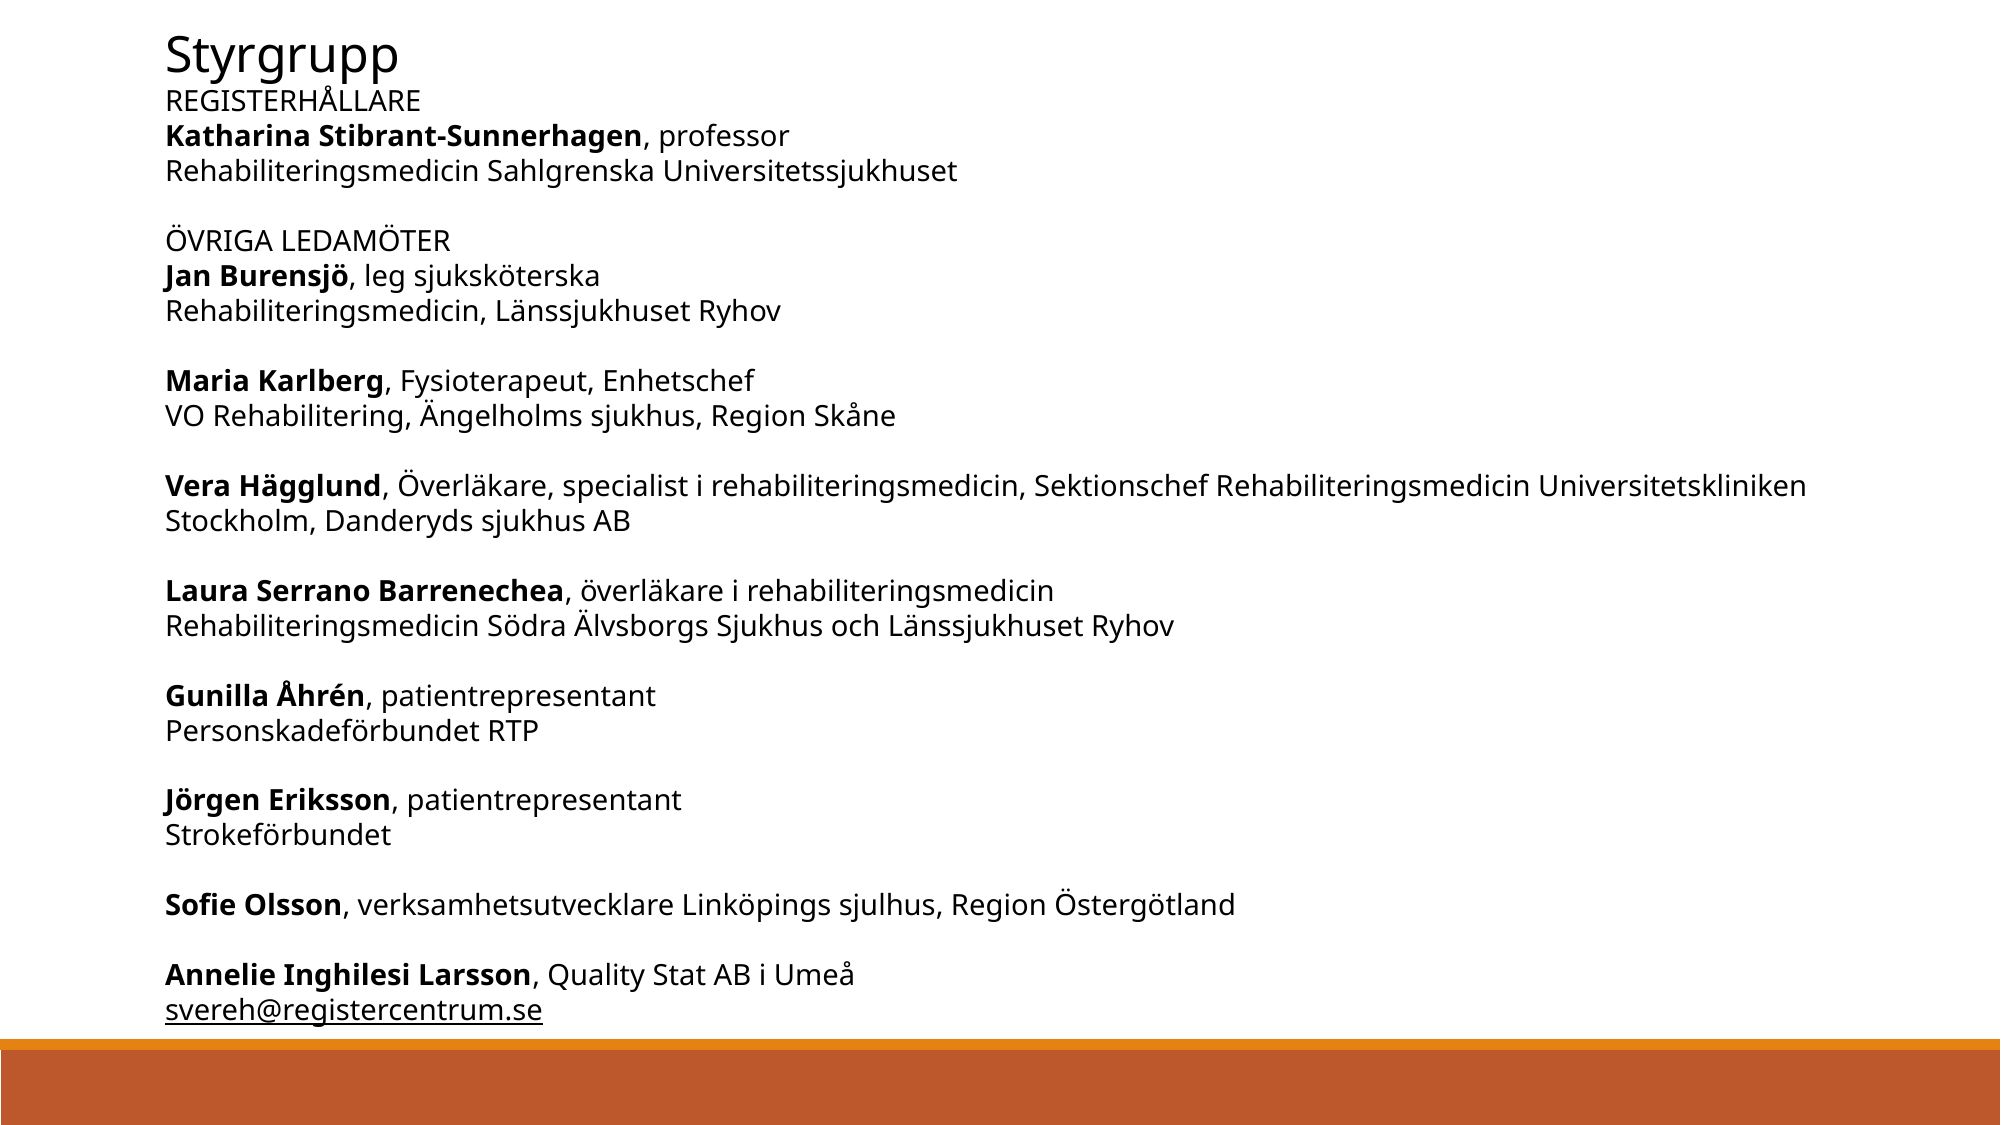

Styrgrupp
REGISTERHÅLLARE
Katharina Stibrant-Sunnerhagen, professor
Rehabiliteringsmedicin Sahlgrenska Universitetssjukhuset
ÖVRIGA LEDAMÖTER
Jan Burensjö, leg sjuksköterska
Rehabiliteringsmedicin, Länssjukhuset Ryhov
Maria Karlberg, Fysioterapeut, Enhetschef
VO Rehabilitering, Ängelholms sjukhus, Region Skåne
Vera Hägglund, Överläkare, specialist i rehabiliteringsmedicin, Sektionschef Rehabiliteringsmedicin Universitetskliniken Stockholm, Danderyds sjukhus AB
Laura Serrano Barrenechea, överläkare i rehabiliteringsmedicin
Rehabiliteringsmedicin Södra Älvsborgs Sjukhus och Länssjukhuset Ryhov
Gunilla Åhrén, patientrepresentant
Personskadeförbundet RTP
Jörgen Eriksson, patientrepresentant
Strokeförbundet
Sofie Olsson, verksamhetsutvecklare Linköpings sjulhus, Region Östergötland
Annelie Inghilesi Larsson, Quality Stat AB i Umeå
svereh@registercentrum.se